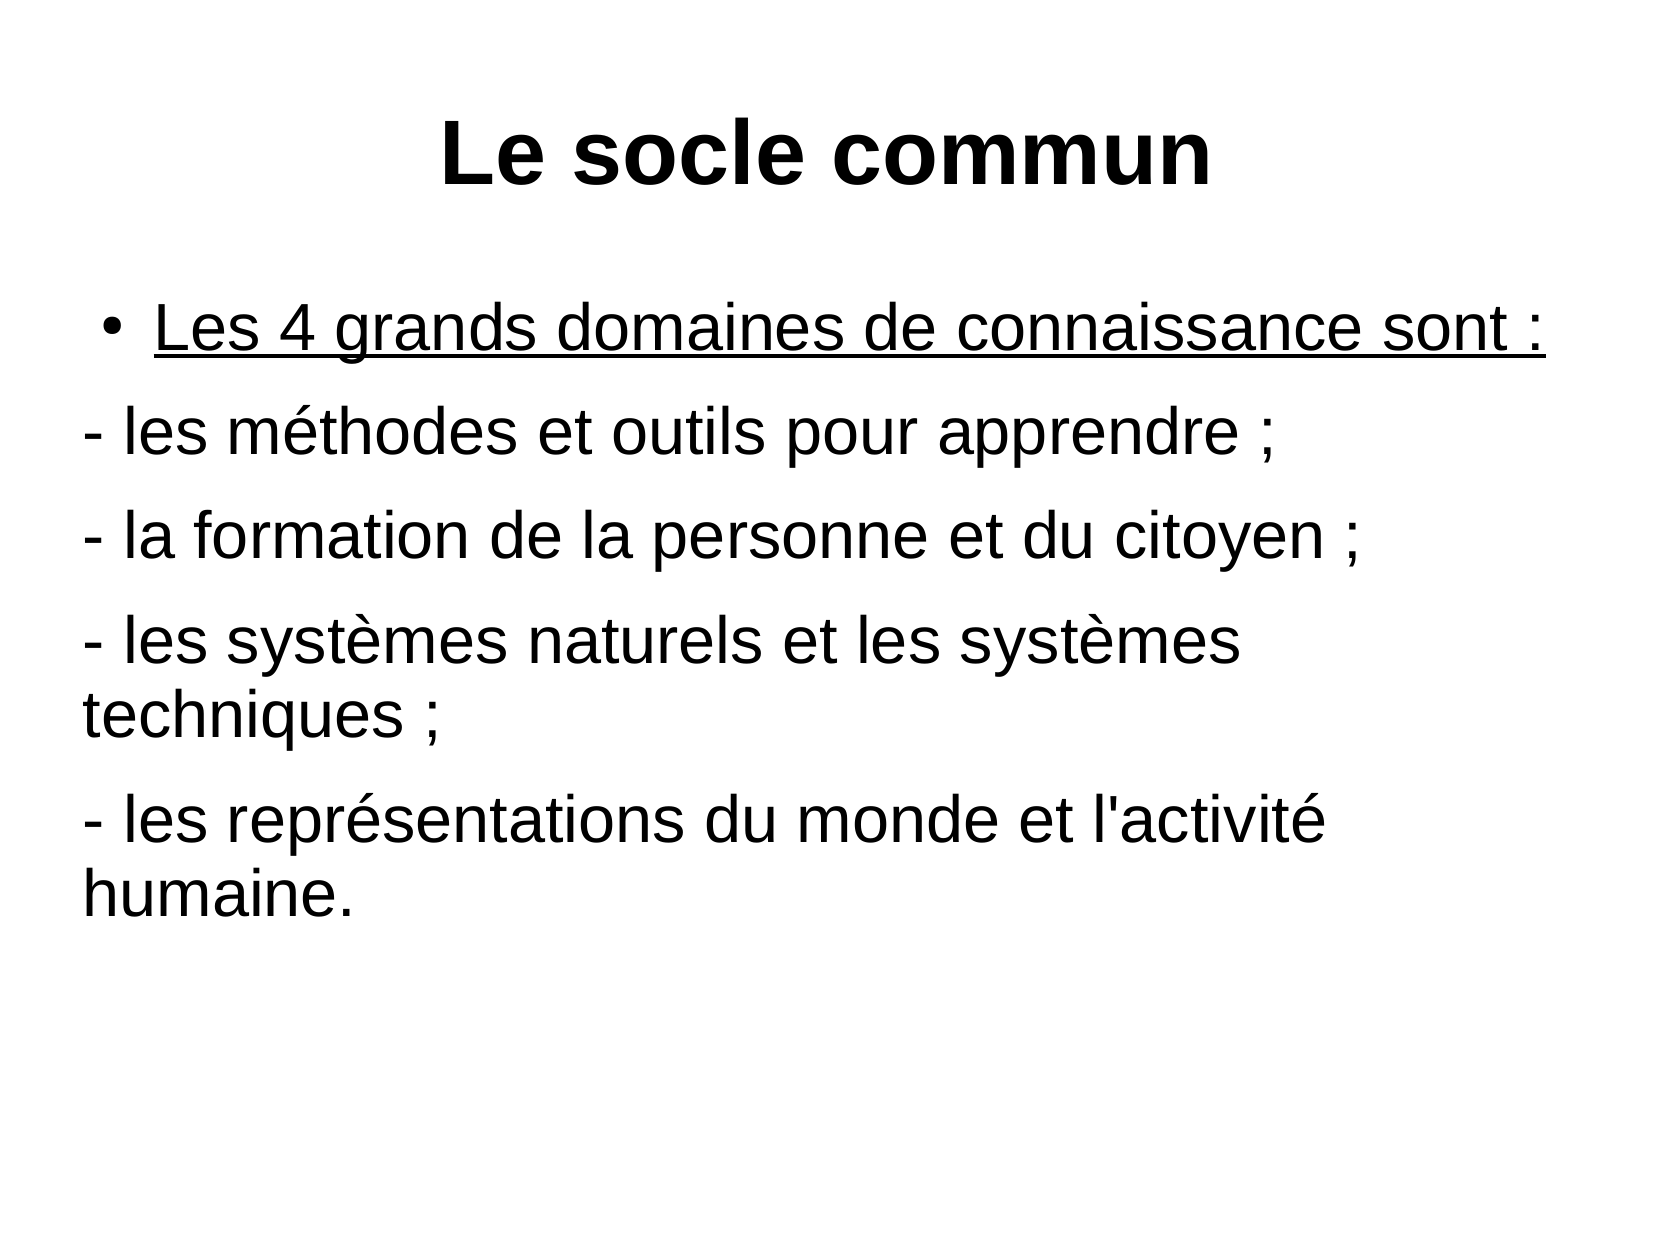

# Le socle commun
Les 4 grands domaines de connaissance sont :
- les méthodes et outils pour apprendre ;
- la formation de la personne et du citoyen ;
- les systèmes naturels et les systèmes techniques ;
- les représentations du monde et l'activité humaine.